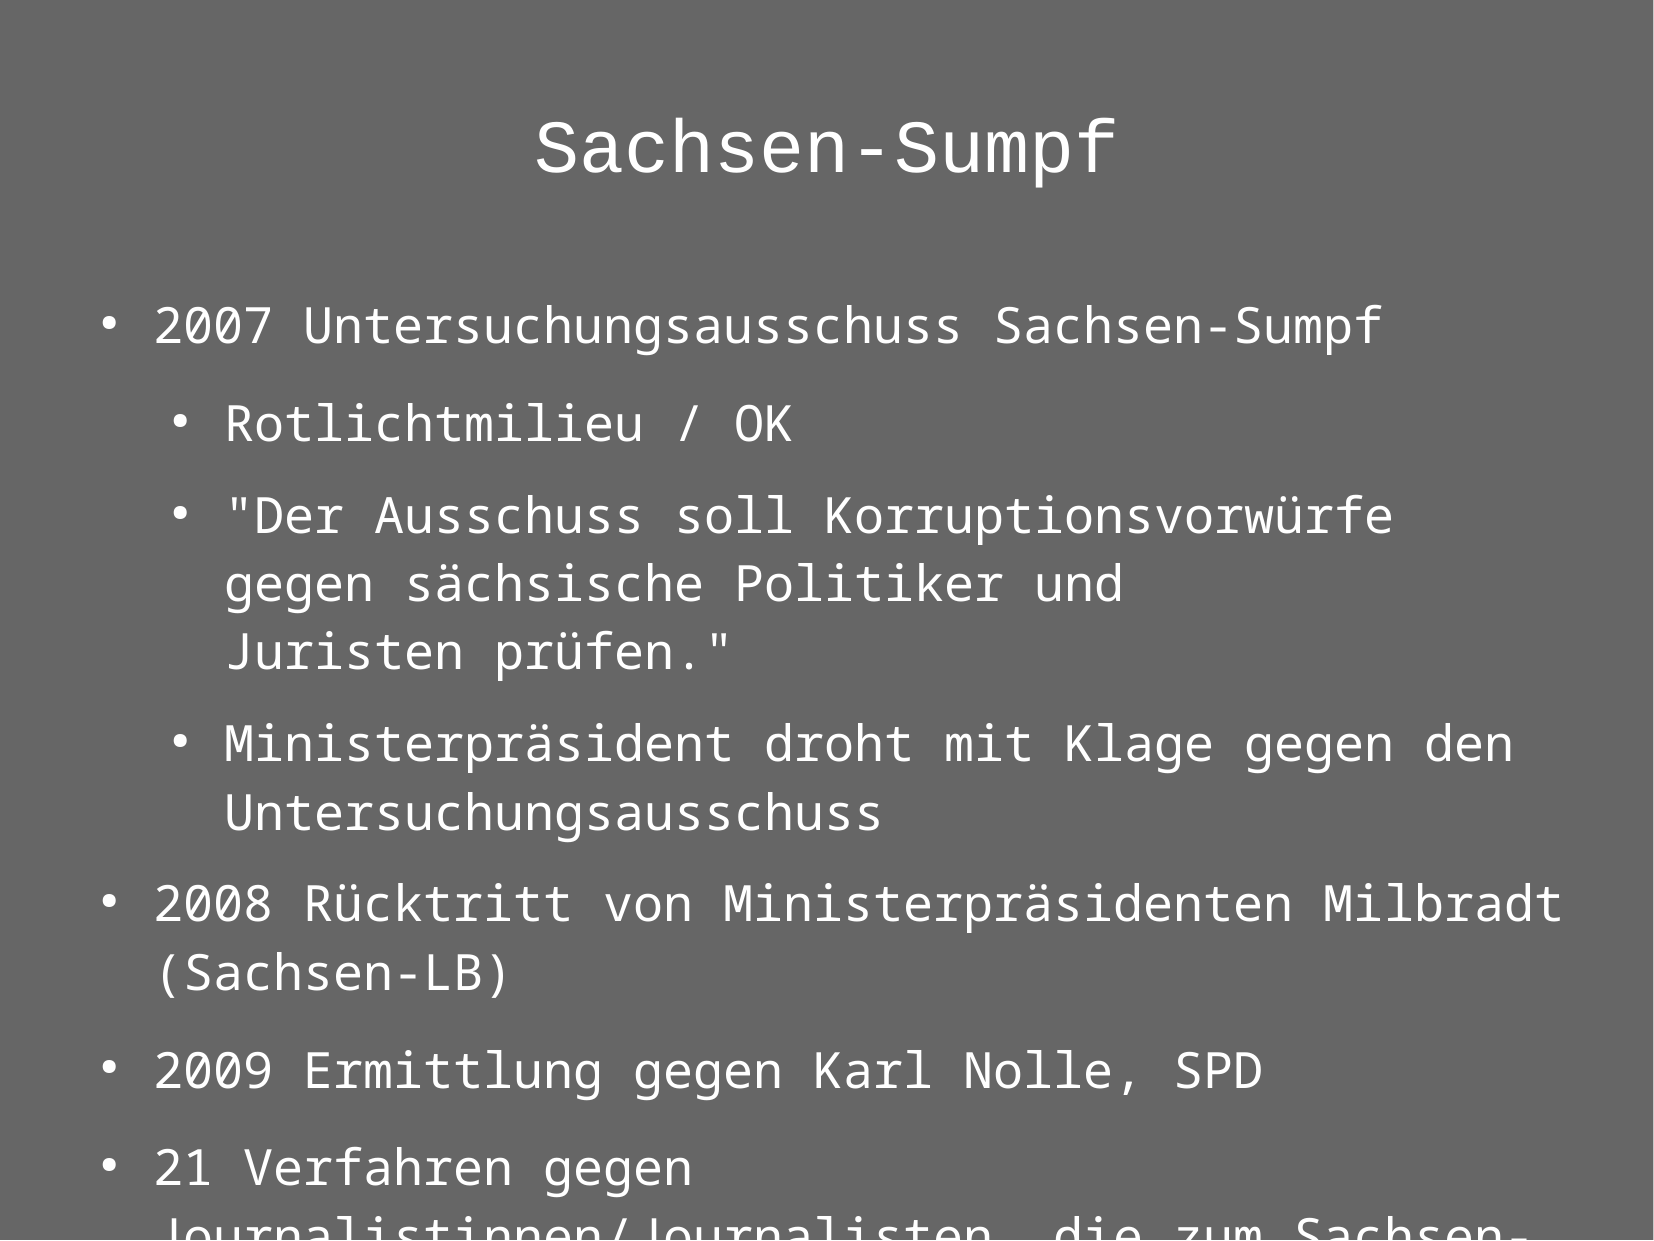

# Sachsen-Sumpf
2007 Untersuchungsausschuss Sachsen-Sumpf
Rotlichtmilieu / OK
"Der Ausschuss soll Korruptionsvorwürfe gegen sächsische Politiker und Juristen prüfen."
Ministerpräsident droht mit Klage gegen den Untersuchungsausschuss
2008 Rücktritt von Ministerpräsidenten Milbradt (Sachsen-LB)
2009 Ermittlung gegen Karl Nolle, SPD
21 Verfahren gegen Journalistinnen/Journalisten, die zum Sachsen-Sumpf schrieben